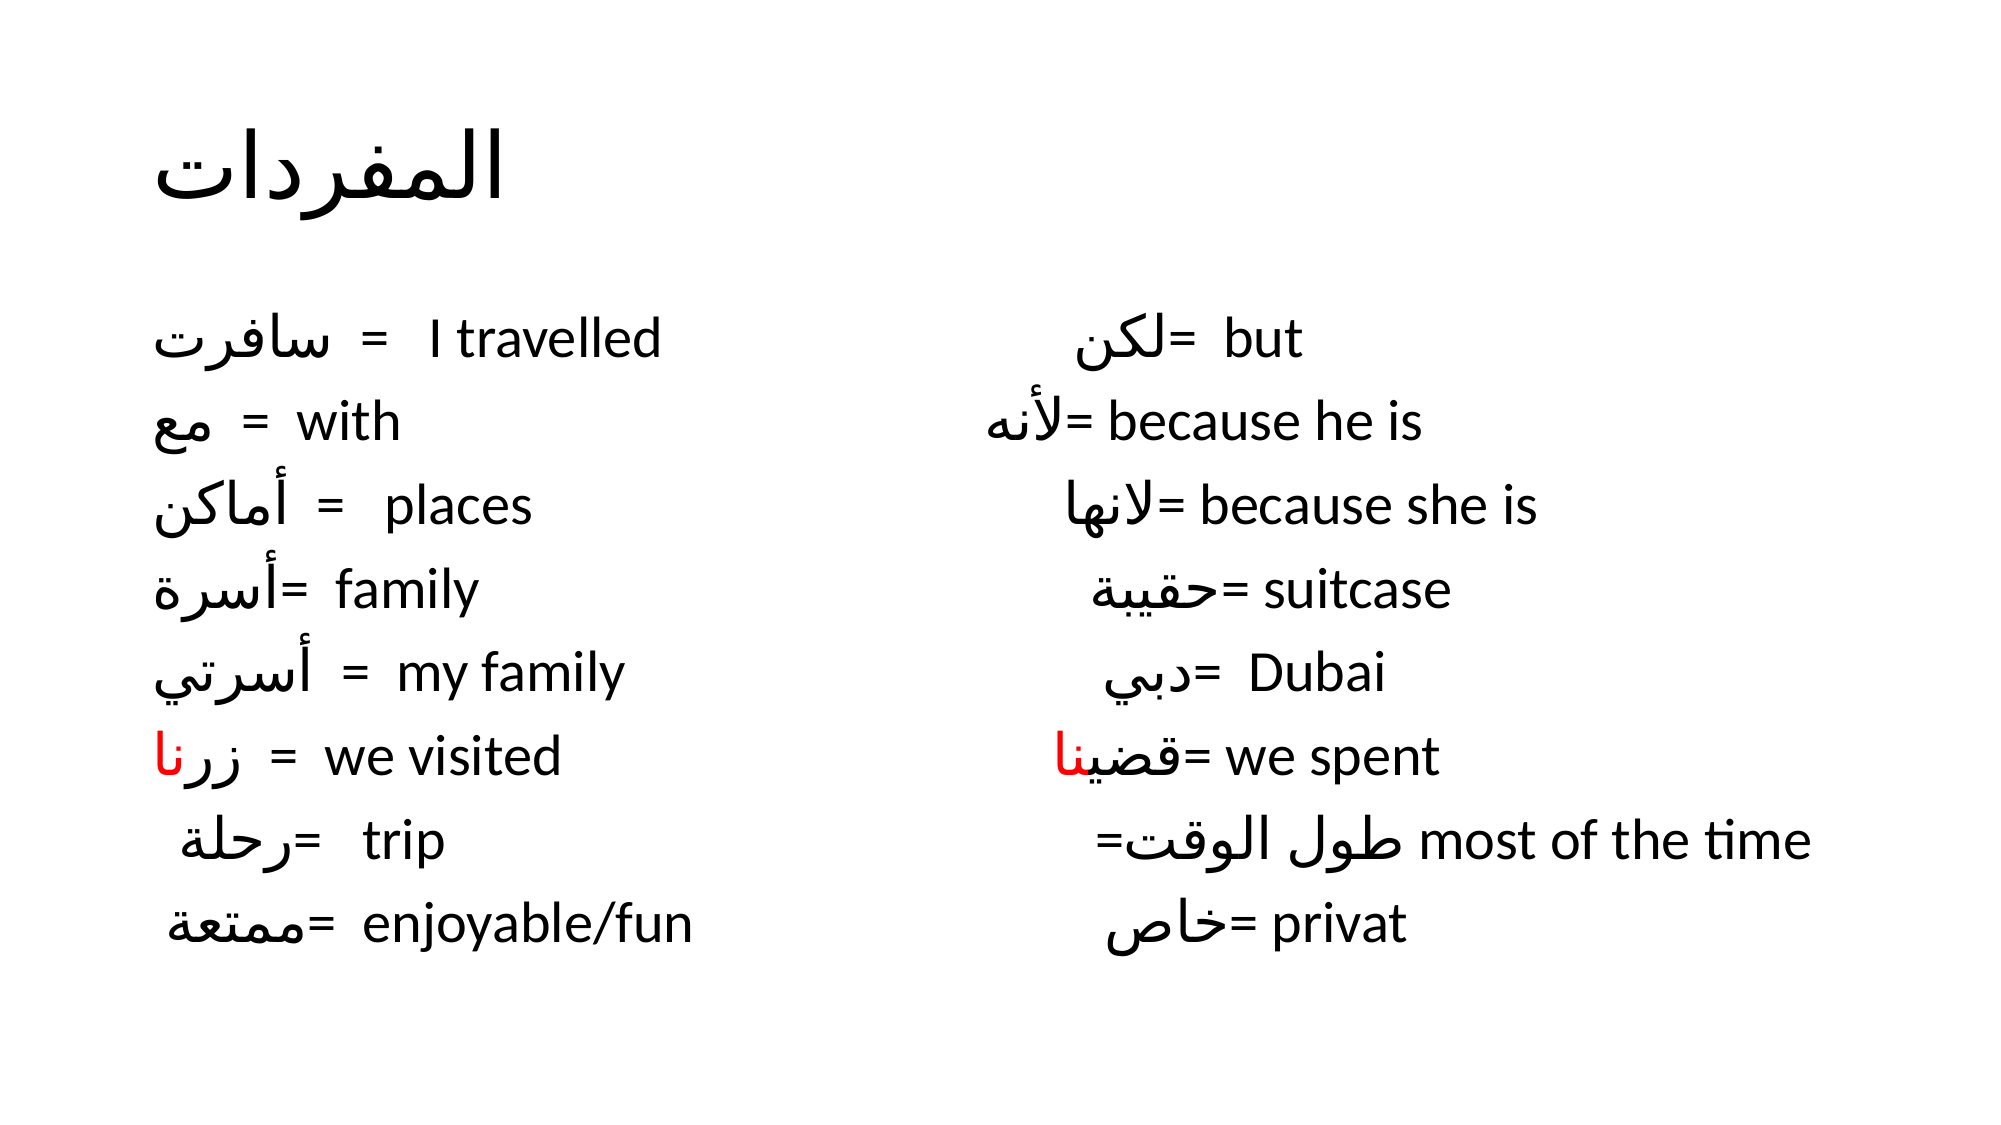

# المفردات
سافرت = I travelled لكن= but
مع = with لأنه= because he is
أماكن = places لانها= because she is
أسرة= family حقيبة= suitcase
أسرتي = my family دبي= Dubai
زرنا = we visited قضينا= we spent
 رحلة= trip =طول الوقت most of the time
 ممتعة= enjoyable/fun خاص= privat